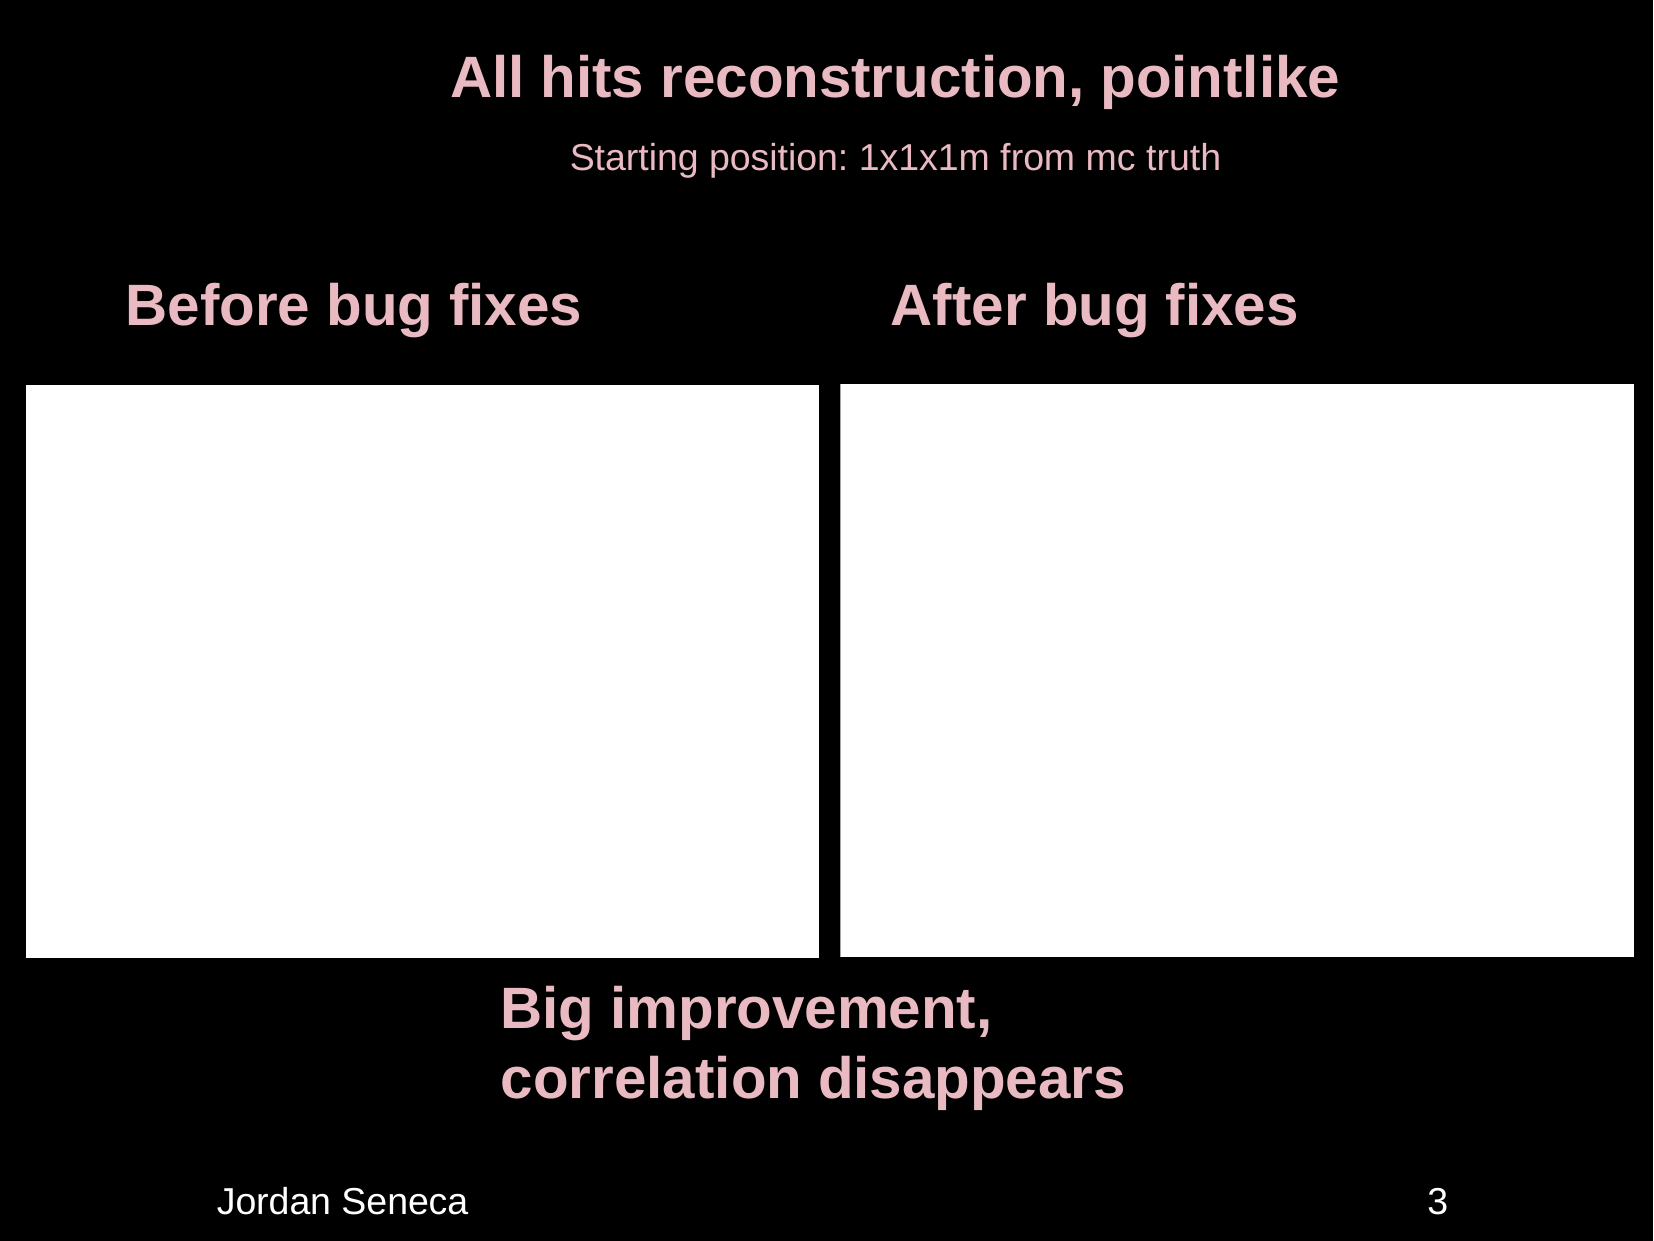

All hits reconstruction, pointlike
Starting position: 1x1x1m from mc truth
Before bug fixes
After bug fixes
Big improvement, correlation disappears